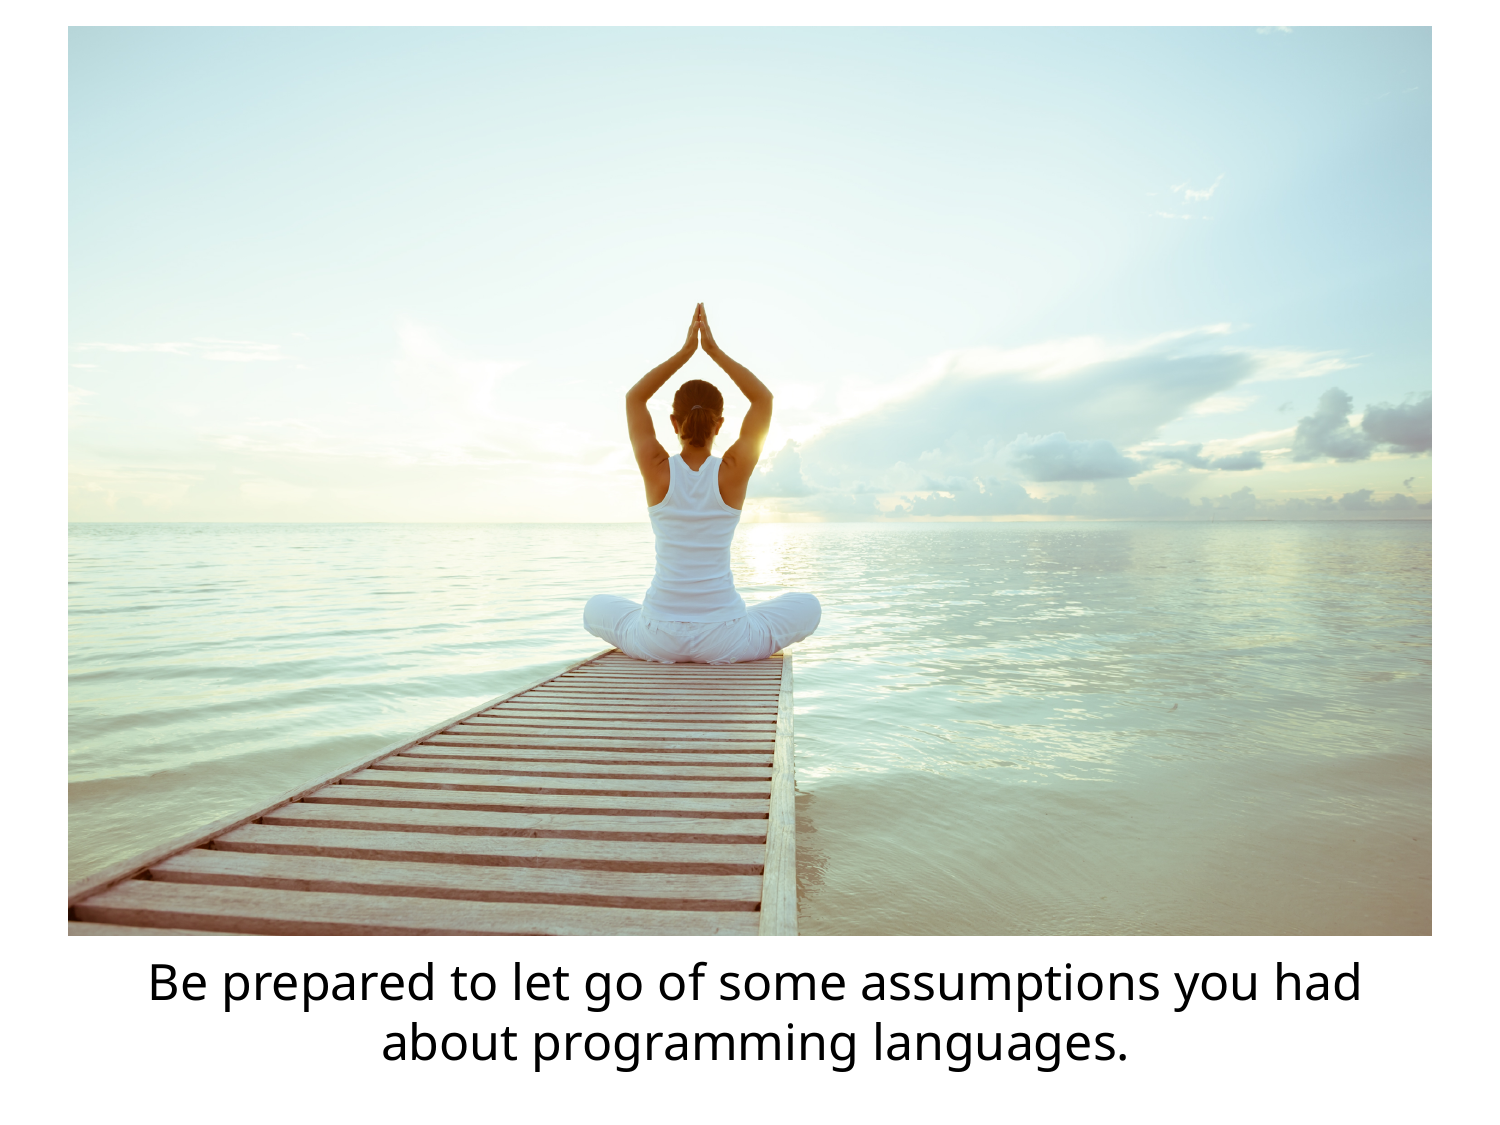

# Be prepared to let go of some assumptions you had about programming languages.